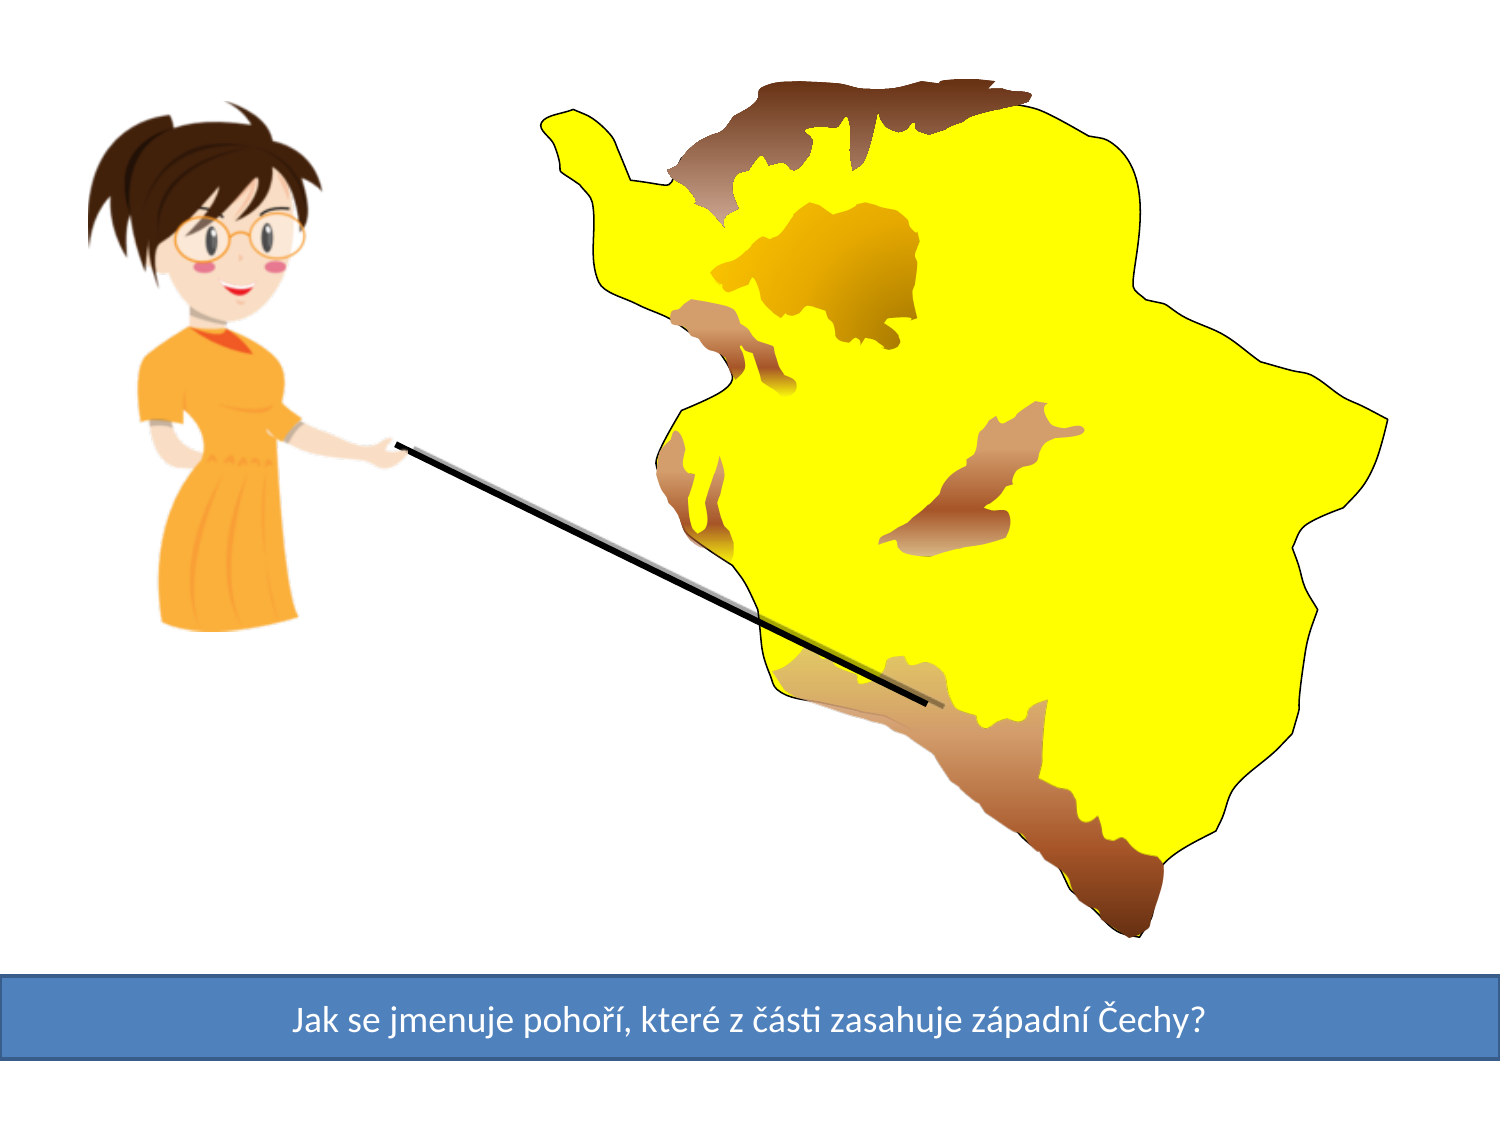

Jak se jmenuje pohoří, které z části zasahuje západní Čechy?